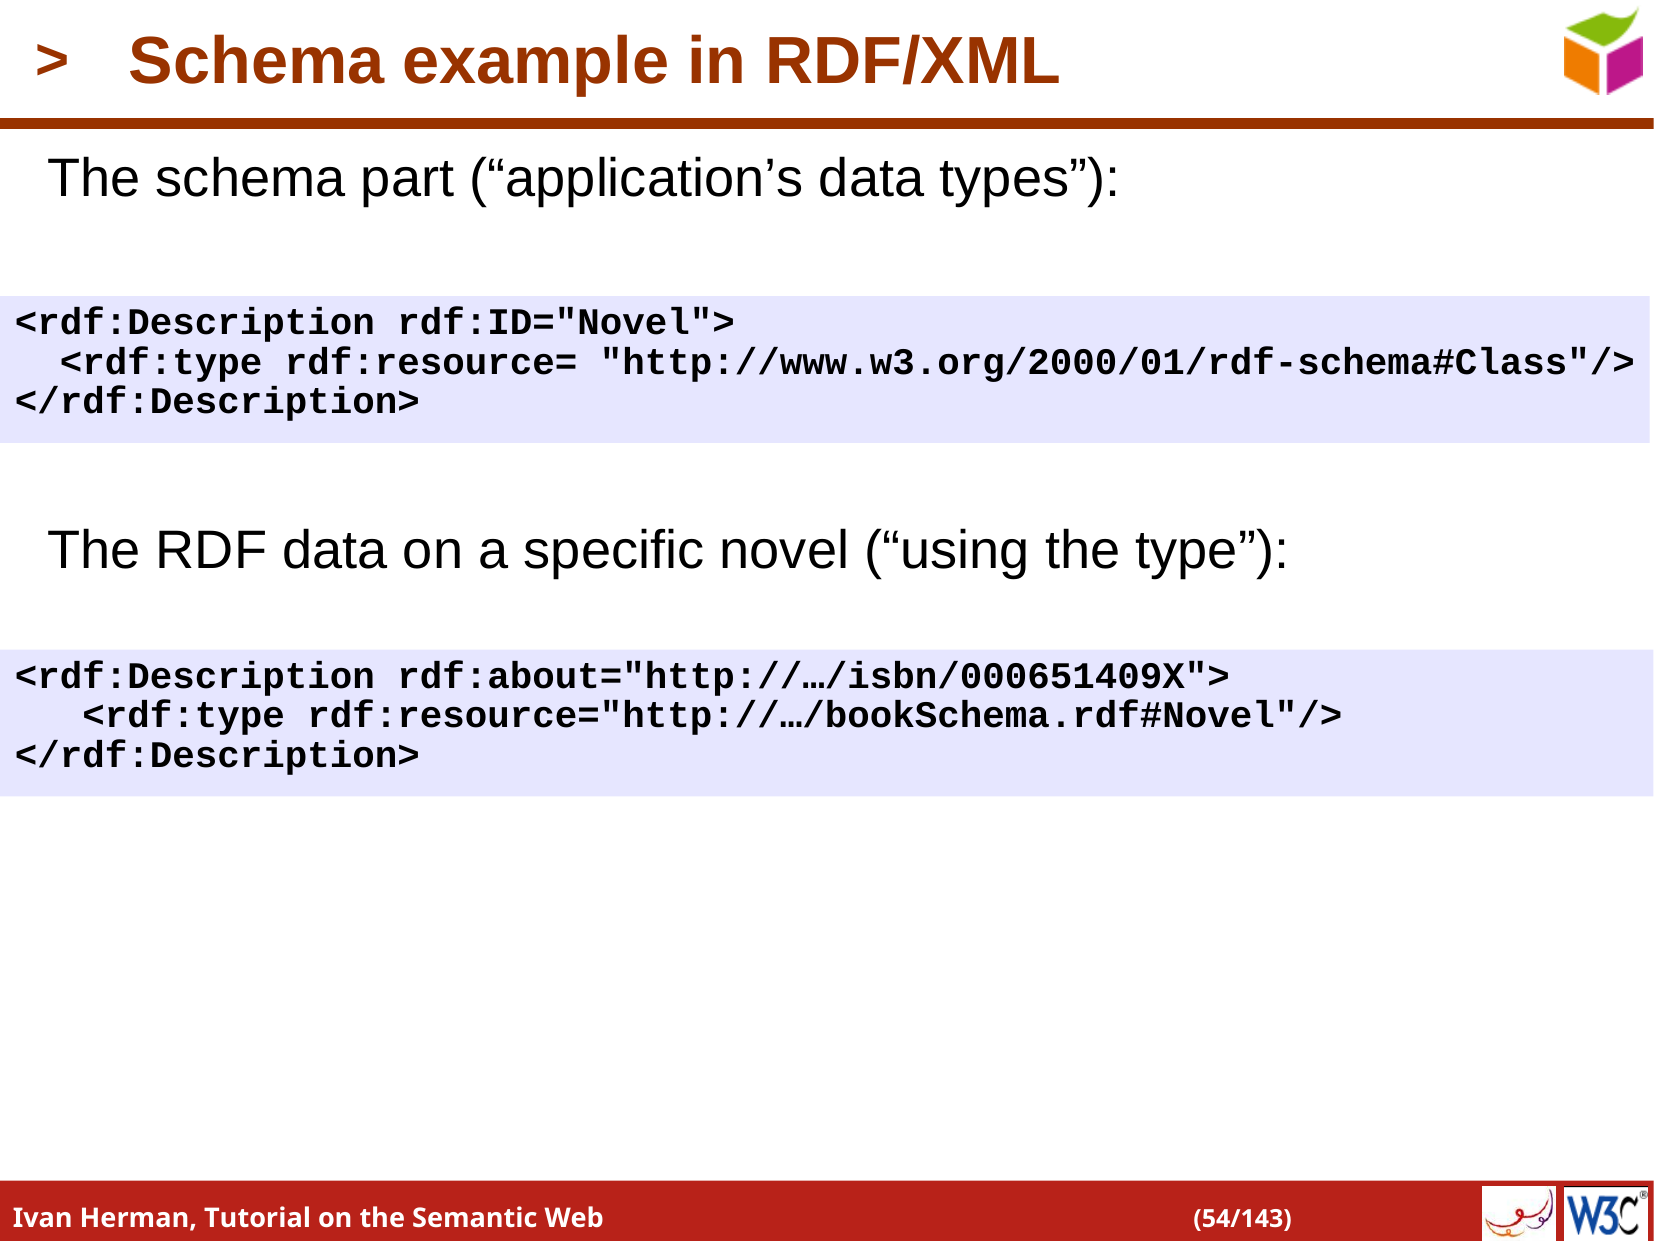

# Schema example in RDF/XML
The schema part (“application’s data types”):
<rdf:Description rdf:ID="Novel">
 <rdf:type rdf:resource= "http://www.w3.org/2000/01/rdf-schema#Class"/>
</rdf:Description>
The RDF data on a specific novel (“using the type”):
<rdf:Description rdf:about="http://…/isbn/000651409X">
 <rdf:type rdf:resource="http://…/bookSchema.rdf#Novel"/>
</rdf:Description>